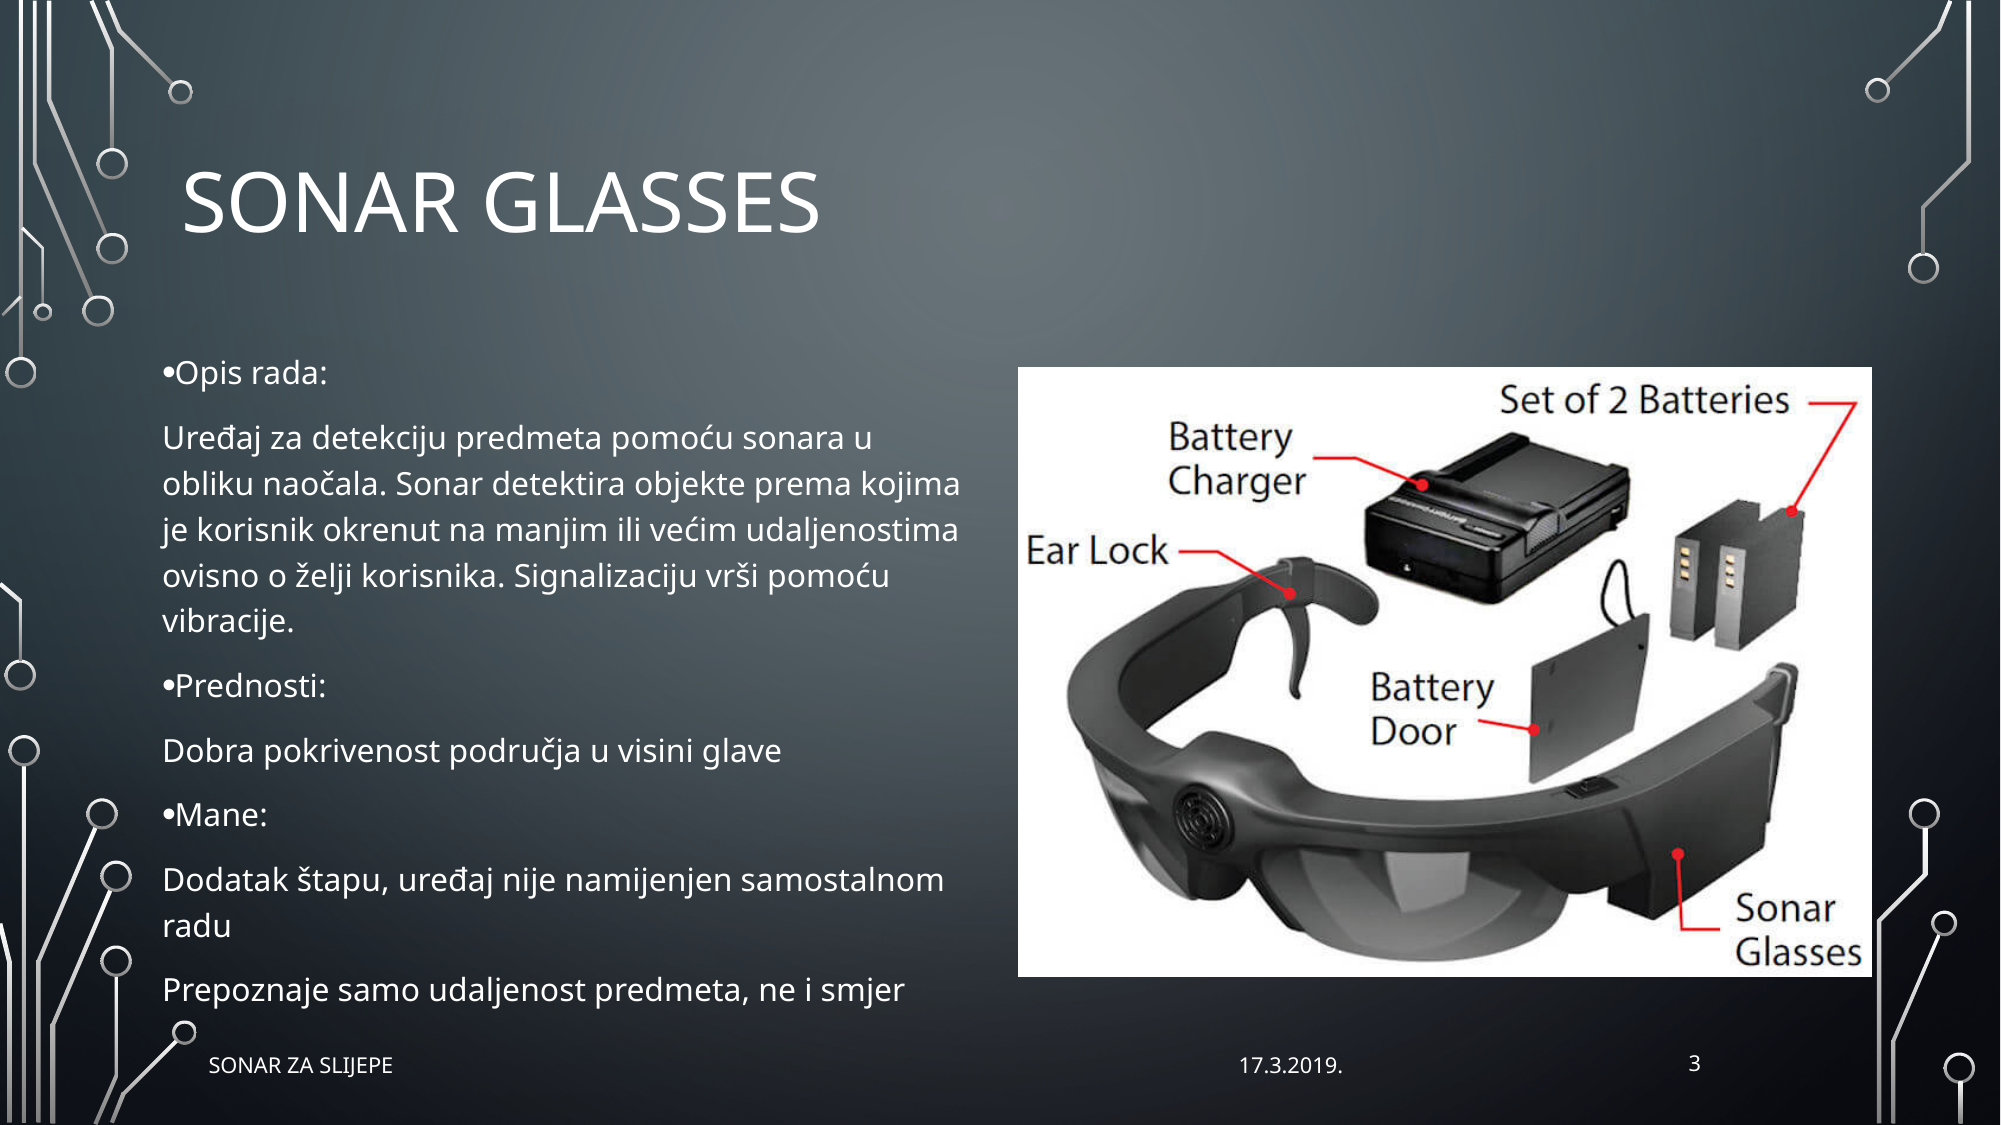

# Sonar Glasses
Opis rada:
Uređaj za detekciju predmeta pomoću sonara u obliku naočala. Sonar detektira objekte prema kojima je korisnik okrenut na manjim ili većim udaljenostima ovisno o želji korisnika. Signalizaciju vrši pomoću vibracije.
Prednosti:
Dobra pokrivenost područja u visini glave
Mane:
Dodatak štapu, uređaj nije namijenjen samostalnom radu
Prepoznaje samo udaljenost predmeta, ne i smjer
Sonar za slijepe
17.3.2019.